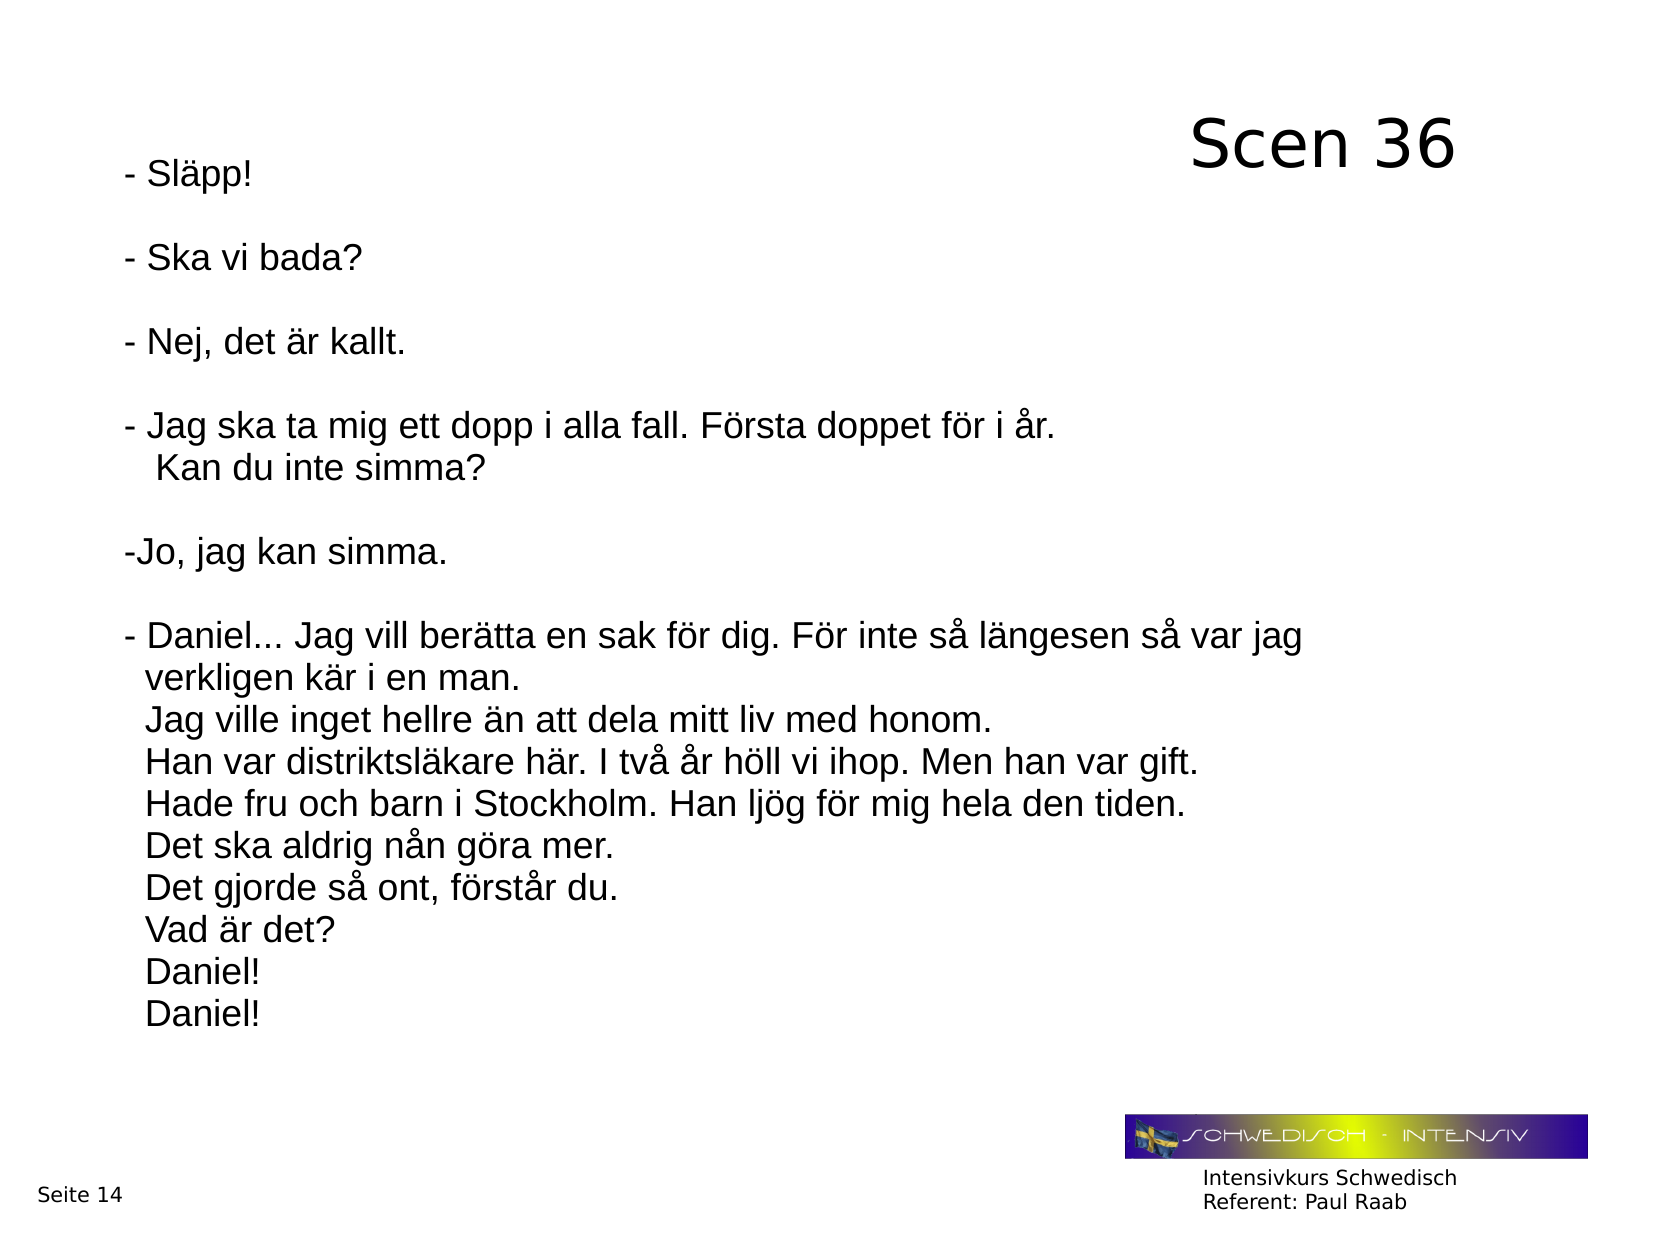

Scen 36
- Släpp!
- Ska vi bada?
- Nej, det är kallt.
- Jag ska ta mig ett dopp i alla fall. Första doppet för i år.
 Kan du inte simma?
-Jo, jag kan simma.
- Daniel... Jag vill berätta en sak för dig. För inte så längesen så var jag
 verkligen kär i en man.
 Jag ville inget hellre än att dela mitt liv med honom.
 Han var distriktsläkare här. I två år höll vi ihop. Men han var gift.
 Hade fru och barn i Stockholm. Han ljög för mig hela den tiden.
 Det ska aldrig nån göra mer.
 Det gjorde så ont, förstår du.
 Vad är det?
 Daniel!
 Daniel!